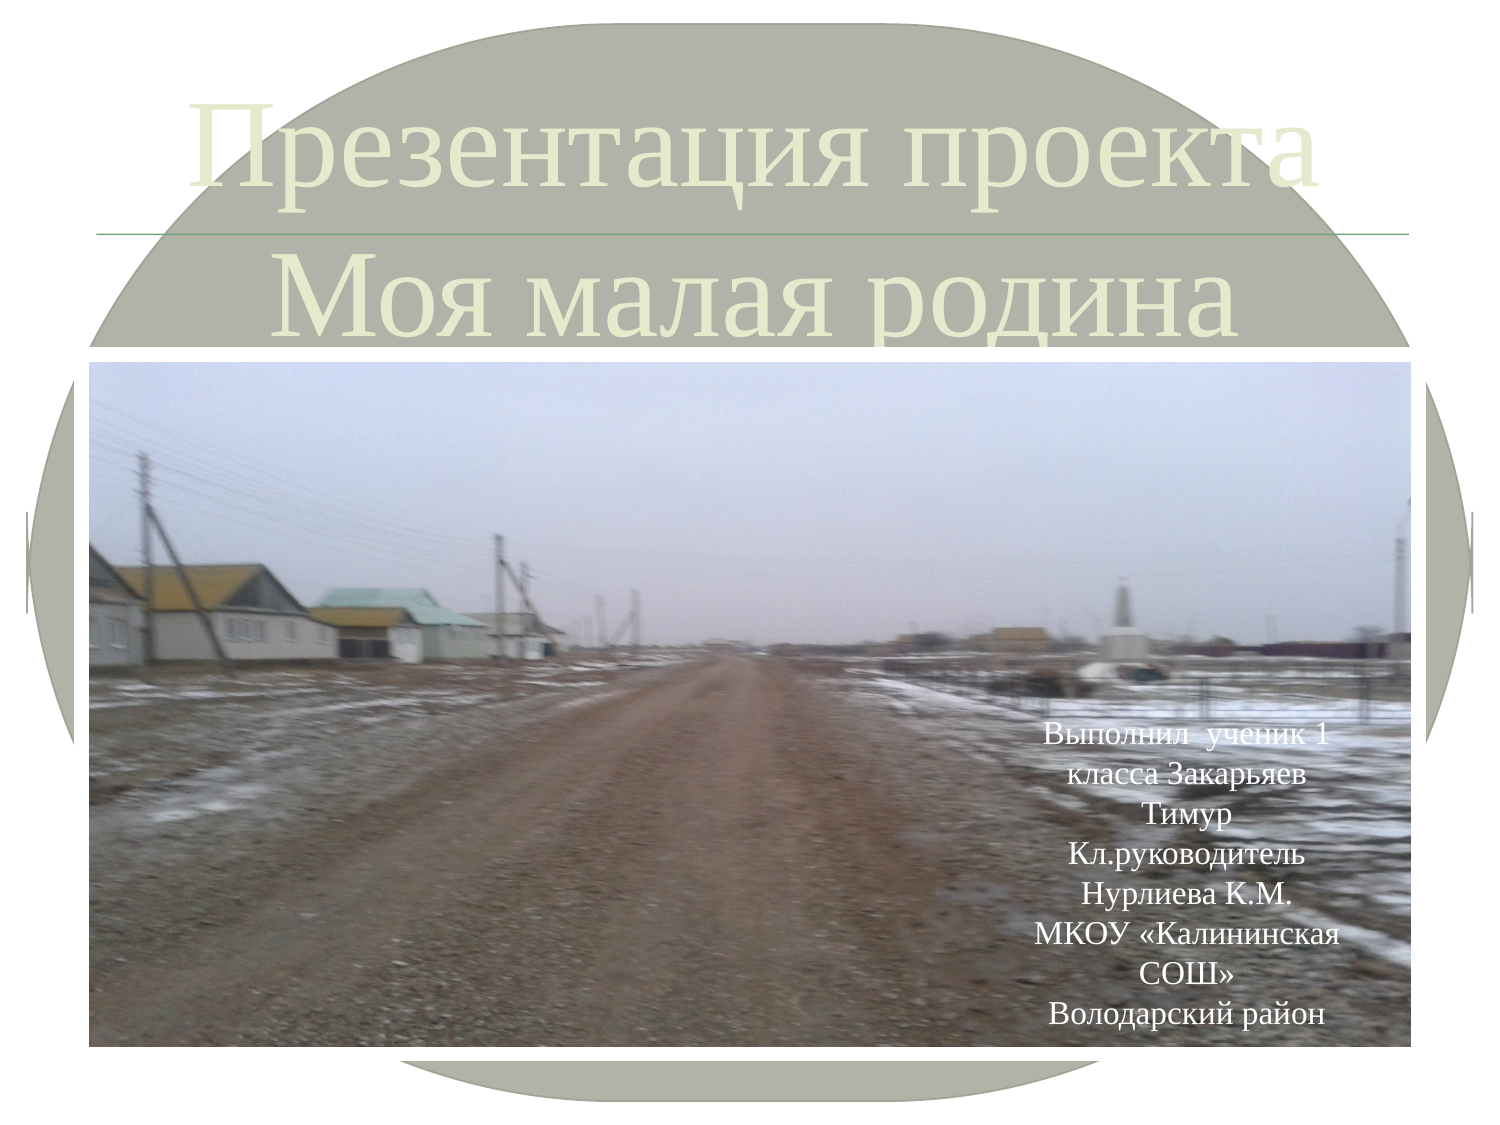

# Презентация проекта Моя малая родина
Выполнил ученик 1 класса Закарьяев Тимур
Кл.руководитель
Нурлиева К.М.
МКОУ «Калининская СОШ»
Володарский район